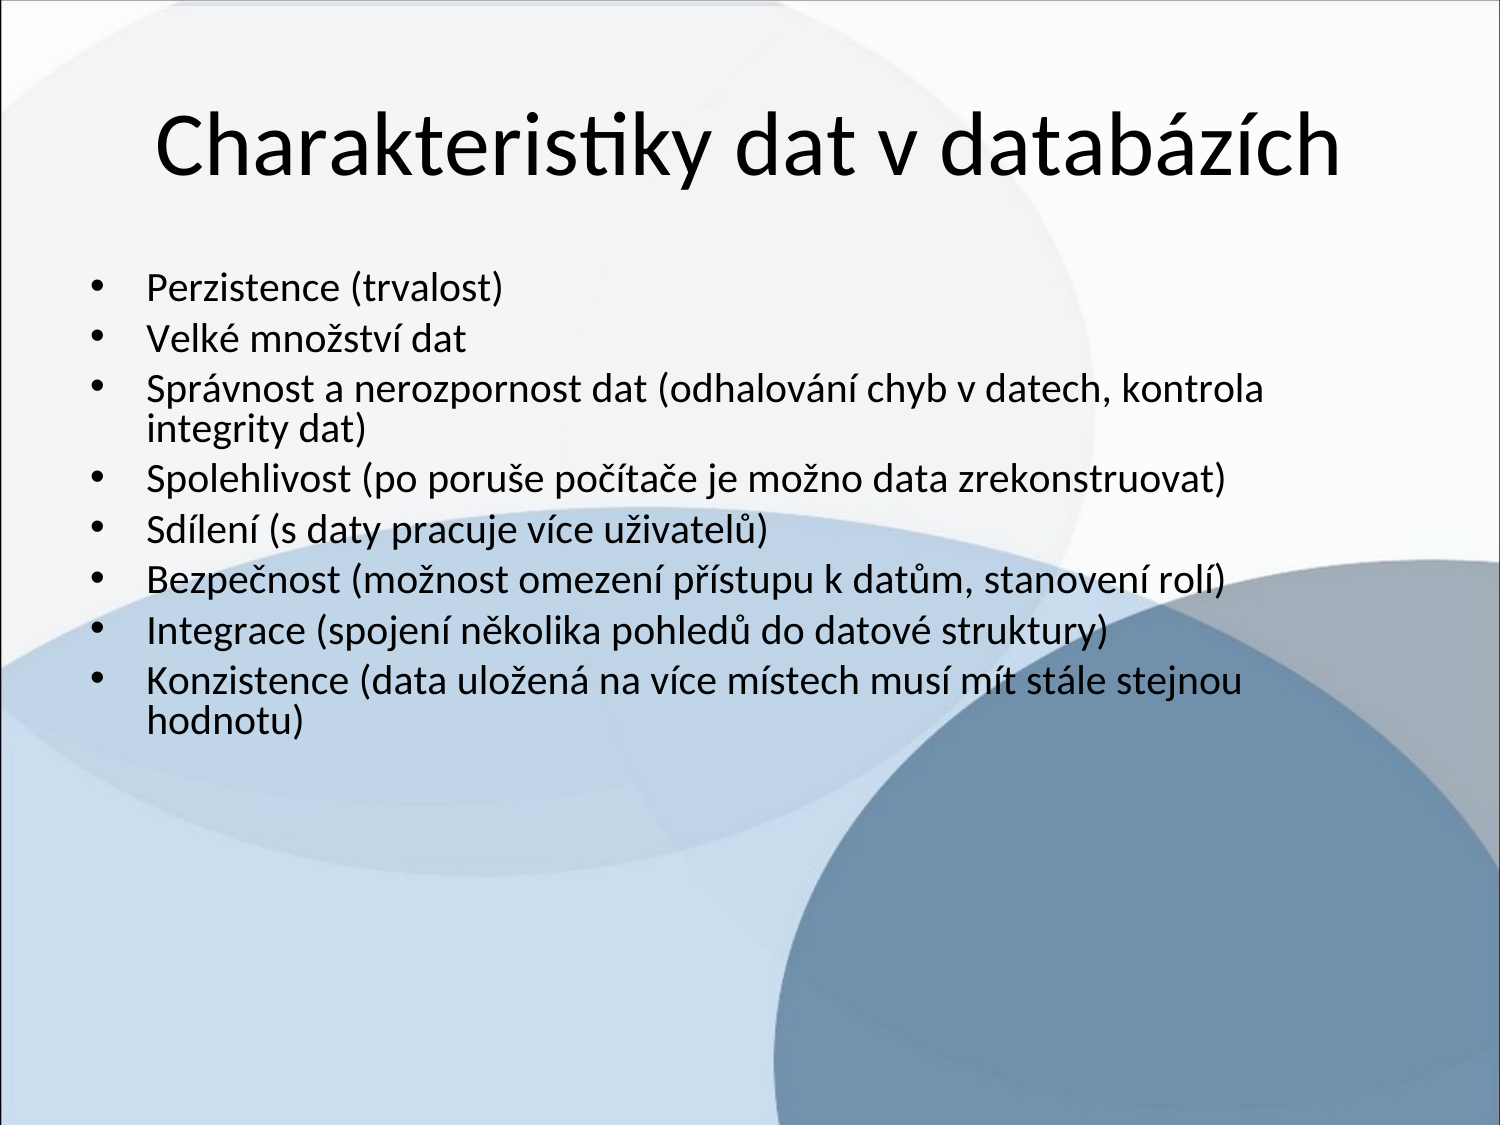

# Charakteristiky dat v databázích
Perzistence (trvalost)
Velké množství dat
Správnost a nerozpornost dat (odhalování chyb v datech, kontrola integrity dat)
Spolehlivost (po poruše počítače je možno data zrekonstruovat)
Sdílení (s daty pracuje více uživatelů)
Bezpečnost (možnost omezení přístupu k datům, stanovení rolí)
Integrace (spojení několika pohledů do datové struktury)
Konzistence (data uložená na více místech musí mít stále stejnou hodnotu)